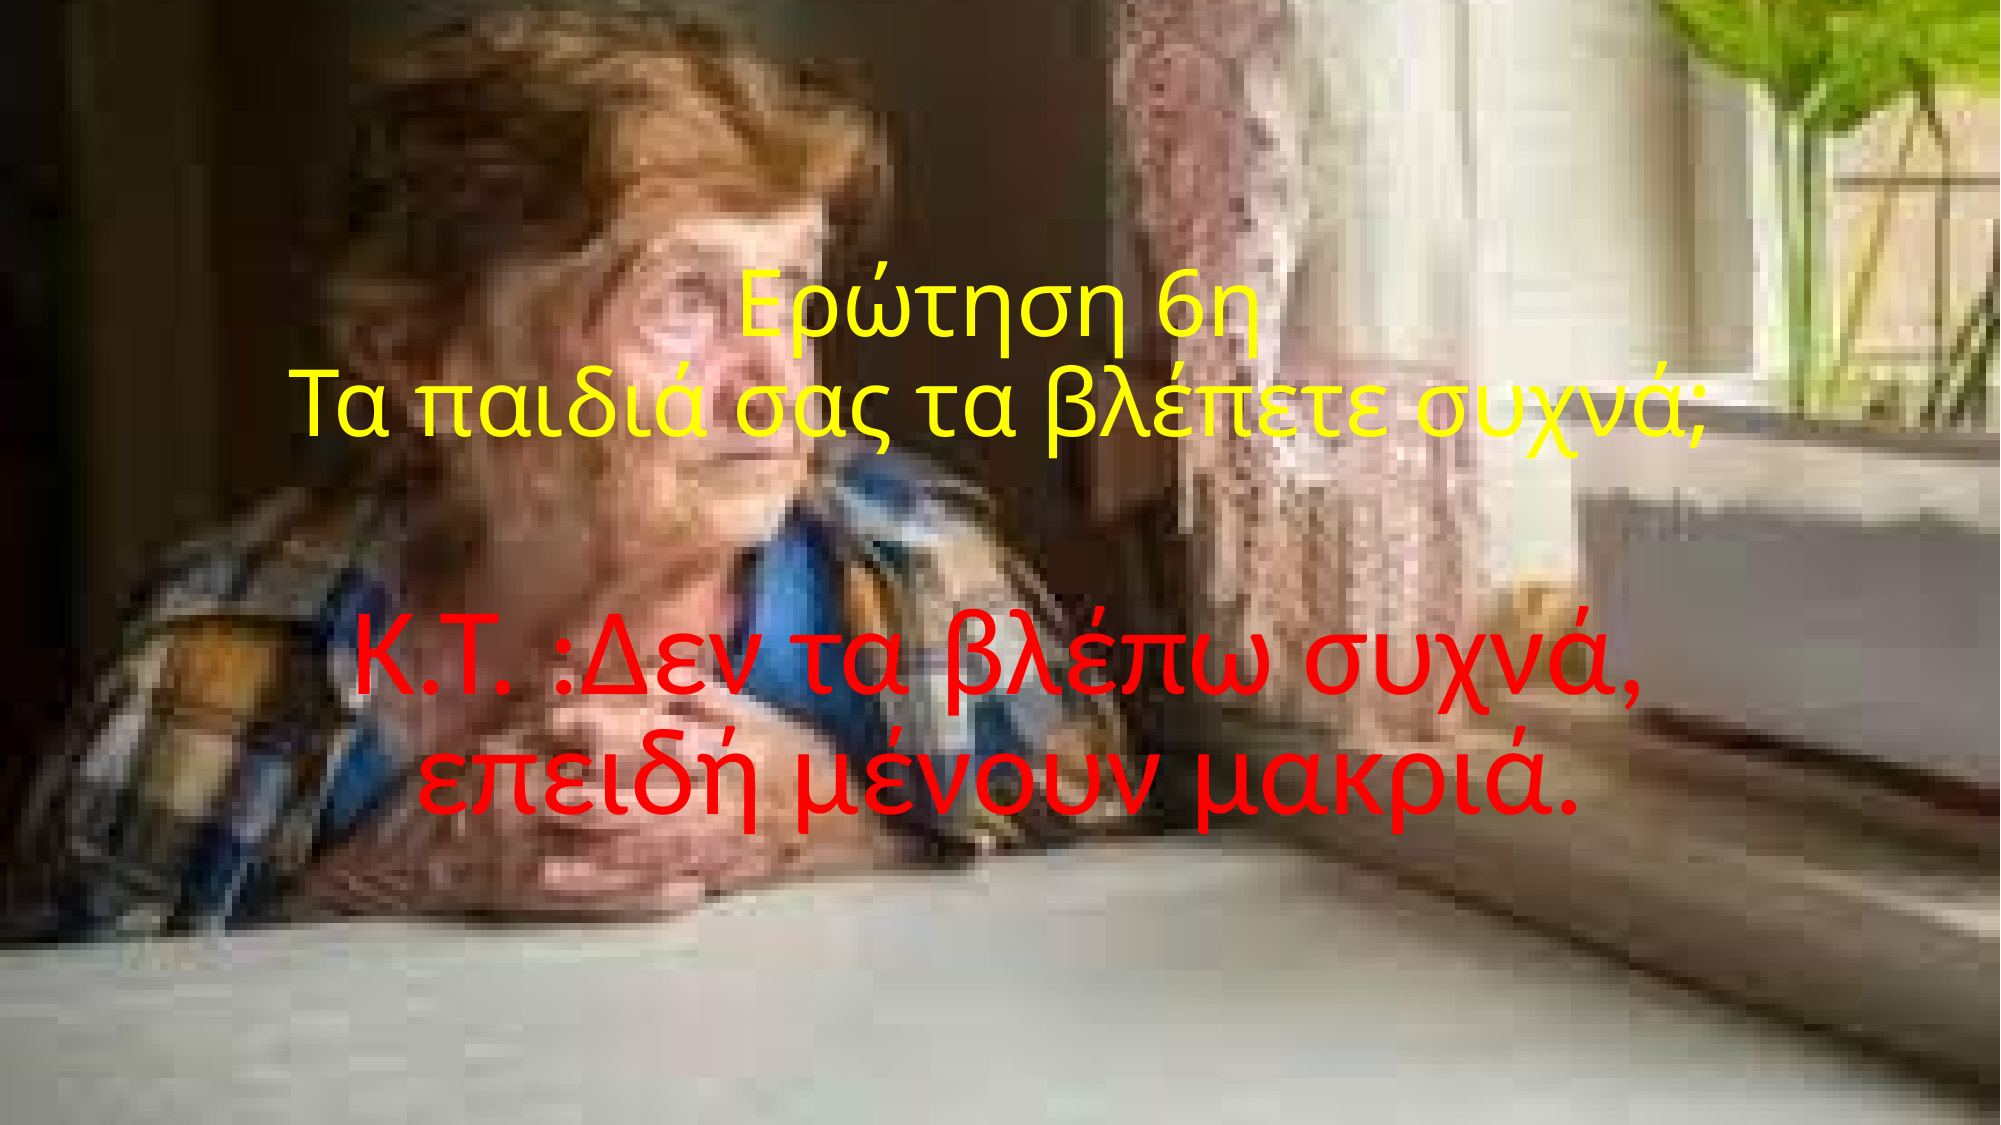

# Ερώτηση 6η Τα παιδιά σας τα βλέπετε συχνά;
Κ.Τ. :Δεν τα βλέπω συχνά, επειδή μένουν μακριά.